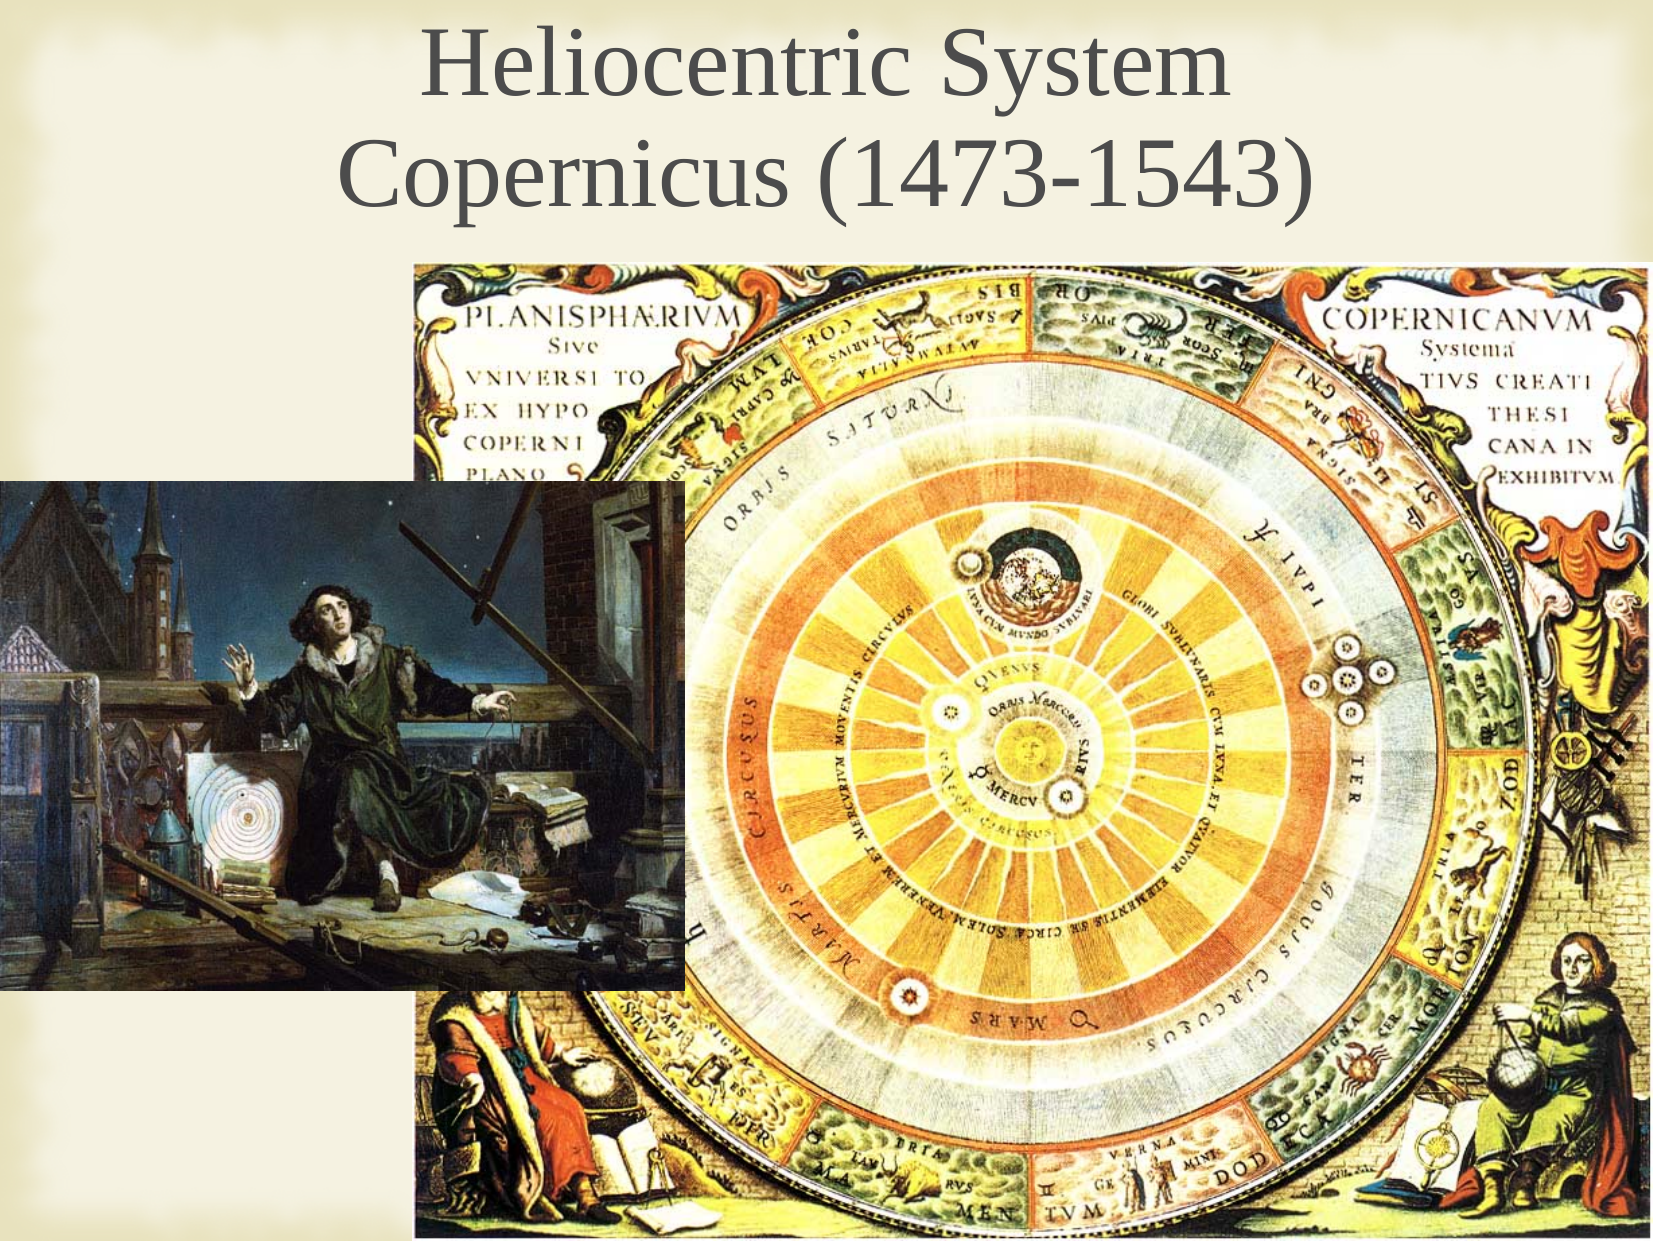

# Heliocentric System Copernicus (1473-1543)
PHY 335 - Modern Physics - Fall 2010
70